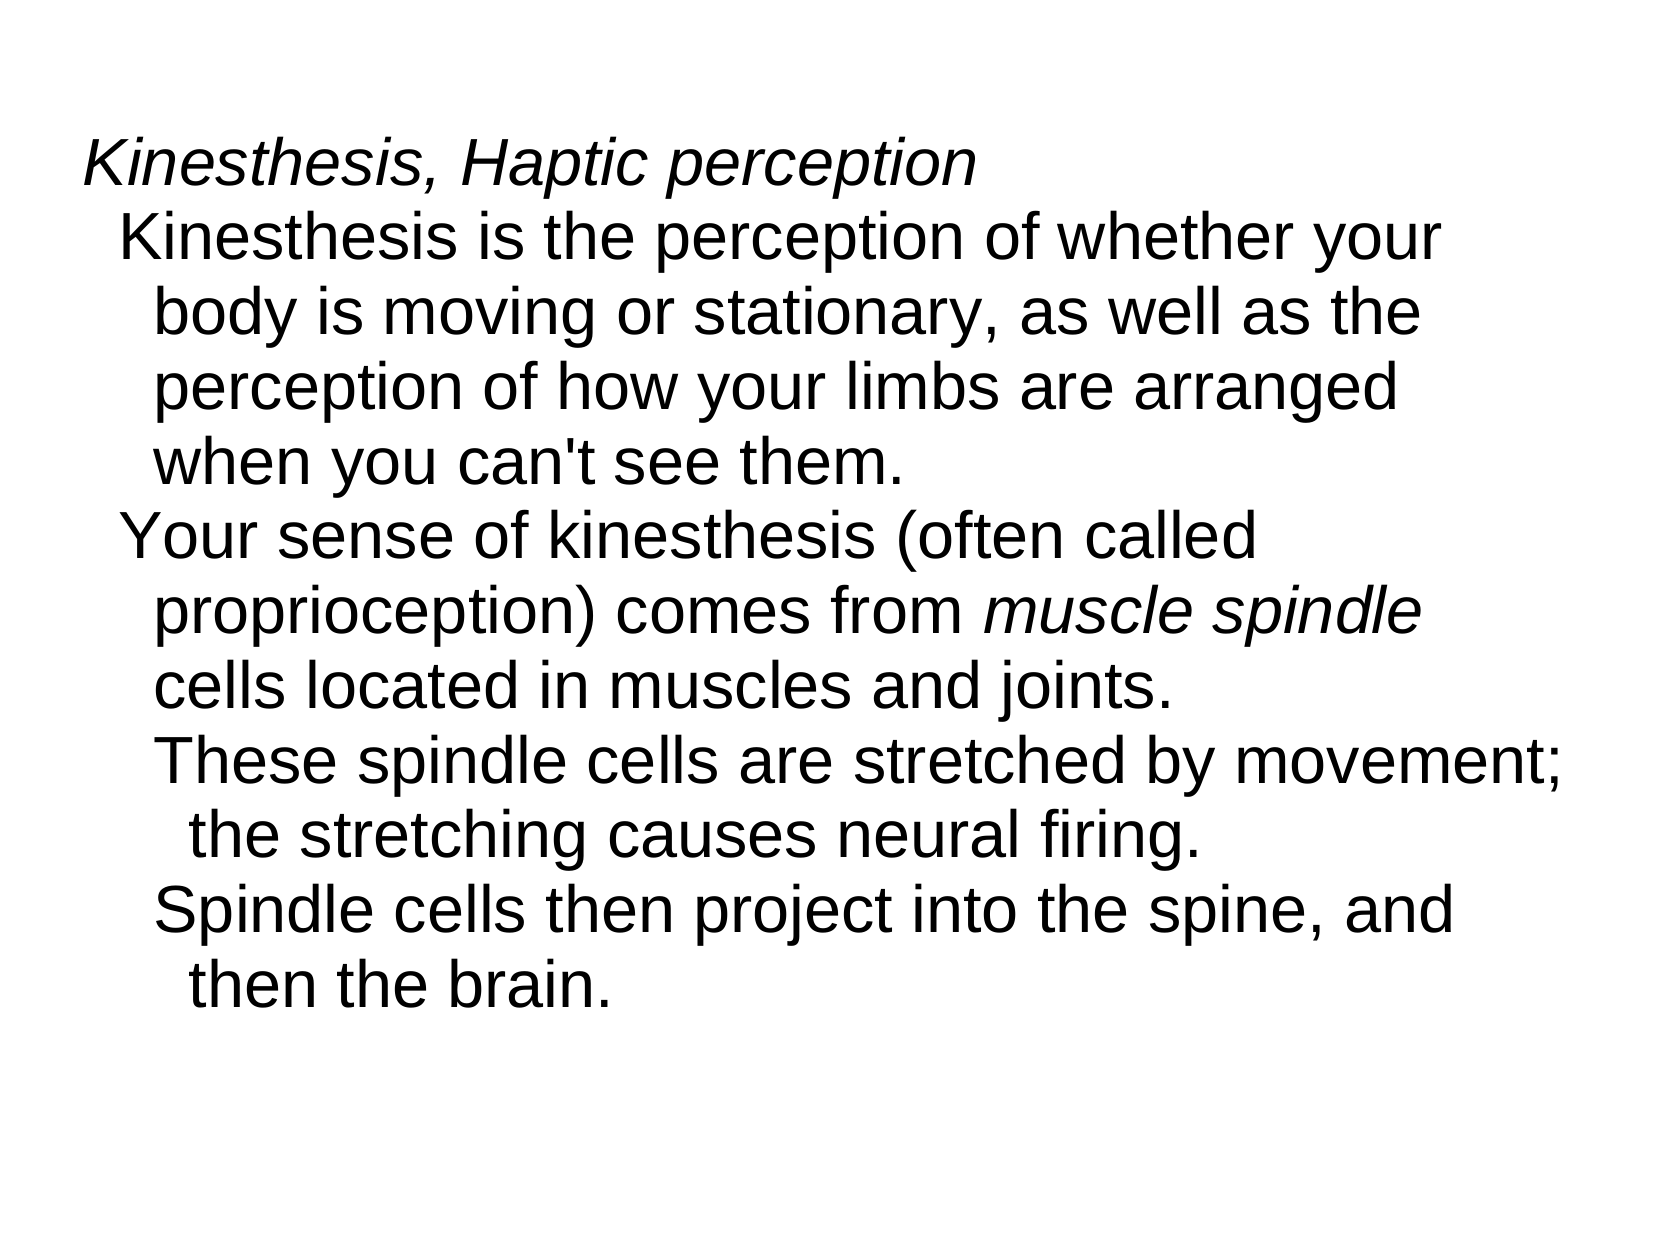

# Kinesthesis, Haptic perception
Kinesthesis is the perception of whether your body is moving or stationary, as well as the perception of how your limbs are arranged when you can't see them.
Your sense of kinesthesis (often called proprioception) comes from muscle spindle cells located in muscles and joints.
These spindle cells are stretched by movement; the stretching causes neural firing.
Spindle cells then project into the spine, and then the brain.